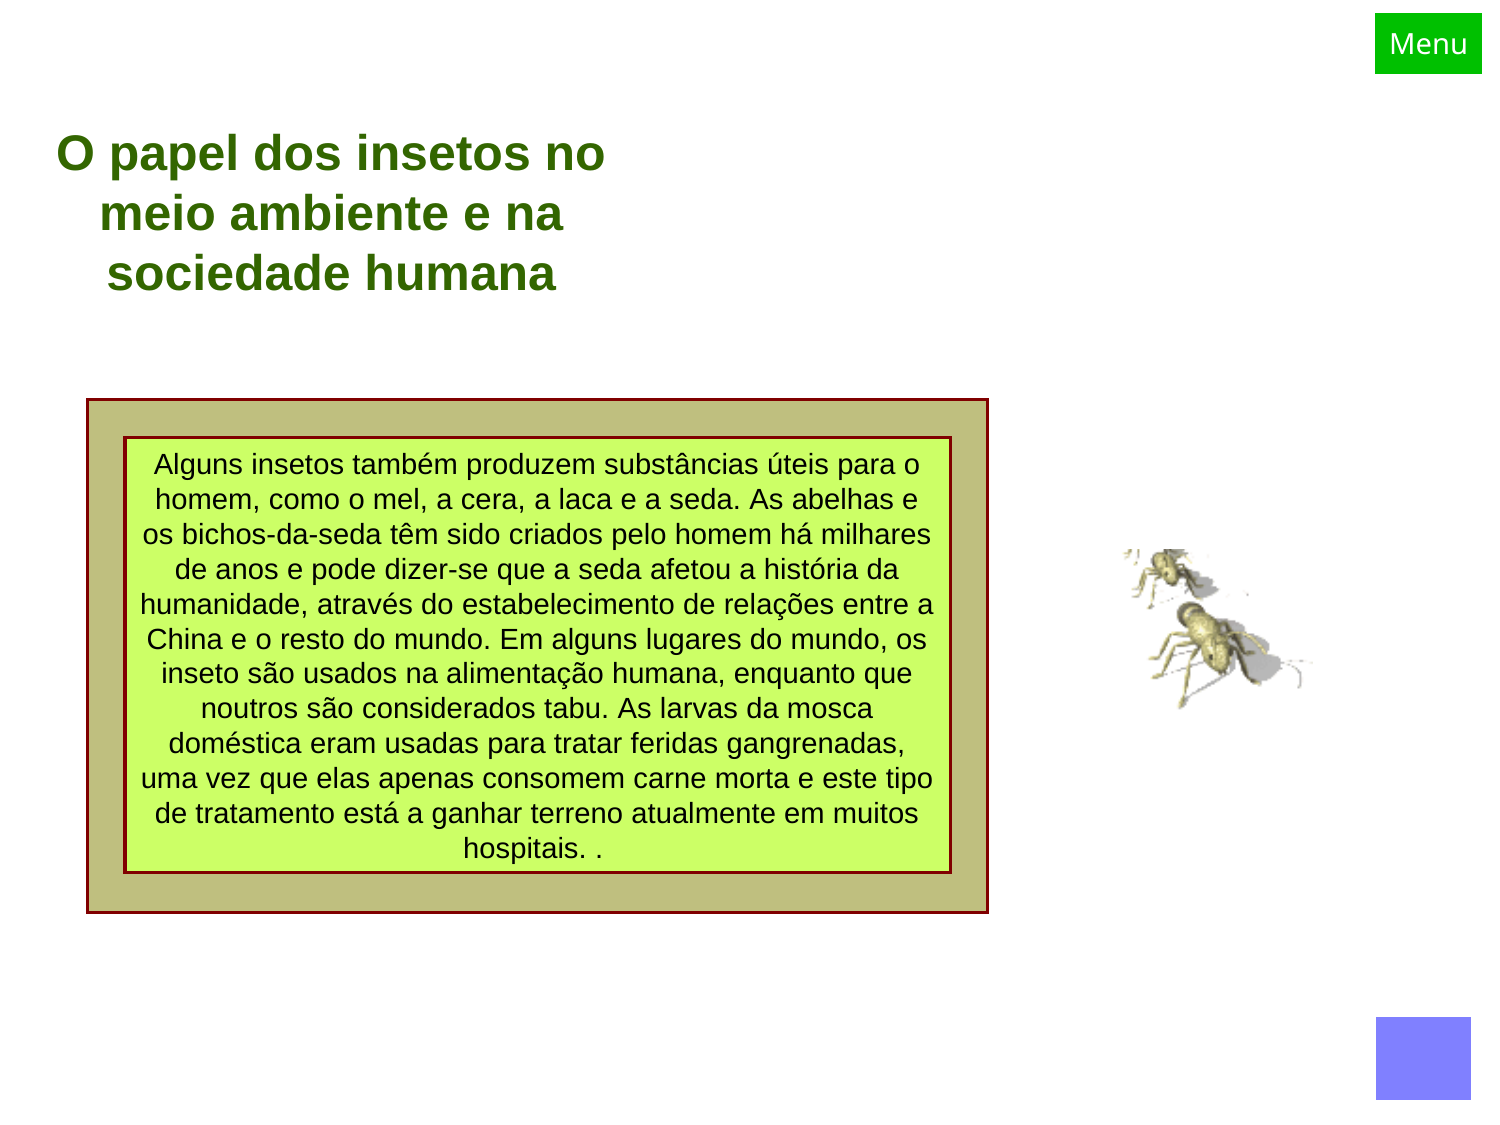

O papel dos insetos no meio ambiente e na sociedade humana
Muitos inseto são considerados daninhos porque transmitem doenças (mosquitos, moscas), danificam construções (térmitas) ou destroem colheitas (gafanhotos, gorgulhos) e muitos entomologistas econômicos ou agronômicos se preocupam com várias formas de lutar contra eles, por vezes usando inseticida mas, cada vez mais, investigando métodos de biocontrole.
Apesar destes inseto prejudiciais terem mais atenção, a maioria das espécies são benéficas para o homem ou para o meio ambiente. Muitos ajudam na polinização das plantas (como as vespas, abelhas e borboletas) e evoluíram em conjunto com elas – a polinização é uma espécie de simbiose que dá às plantas a capacidade de se reproduzirem com mais eficiência, enquanto que os polinizadores ficam com o néctar e pólen. De fato, o declínio das populações de insetos polinizadores constitui um sério problema ambiental e há muitas espécies de insetos que são criados para esse fim perto de campos agrícolas.
Alguns insetos também produzem substâncias úteis para o homem, como o mel, a cera, a laca e a seda. As abelhas e os bichos-da-seda têm sido criados pelo homem há milhares de anos e pode dizer-se que a seda afetou a história da humanidade, através do estabelecimento de relações entre a China e o resto do mundo. Em alguns lugares do mundo, os inseto são usados na alimentação humana, enquanto que noutros são considerados tabu. As larvas da mosca doméstica eram usadas para tratar feridas gangrenadas, uma vez que elas apenas consomem carne morta e este tipo de tratamento está a ganhar terreno atualmente em muitos hospitais. .